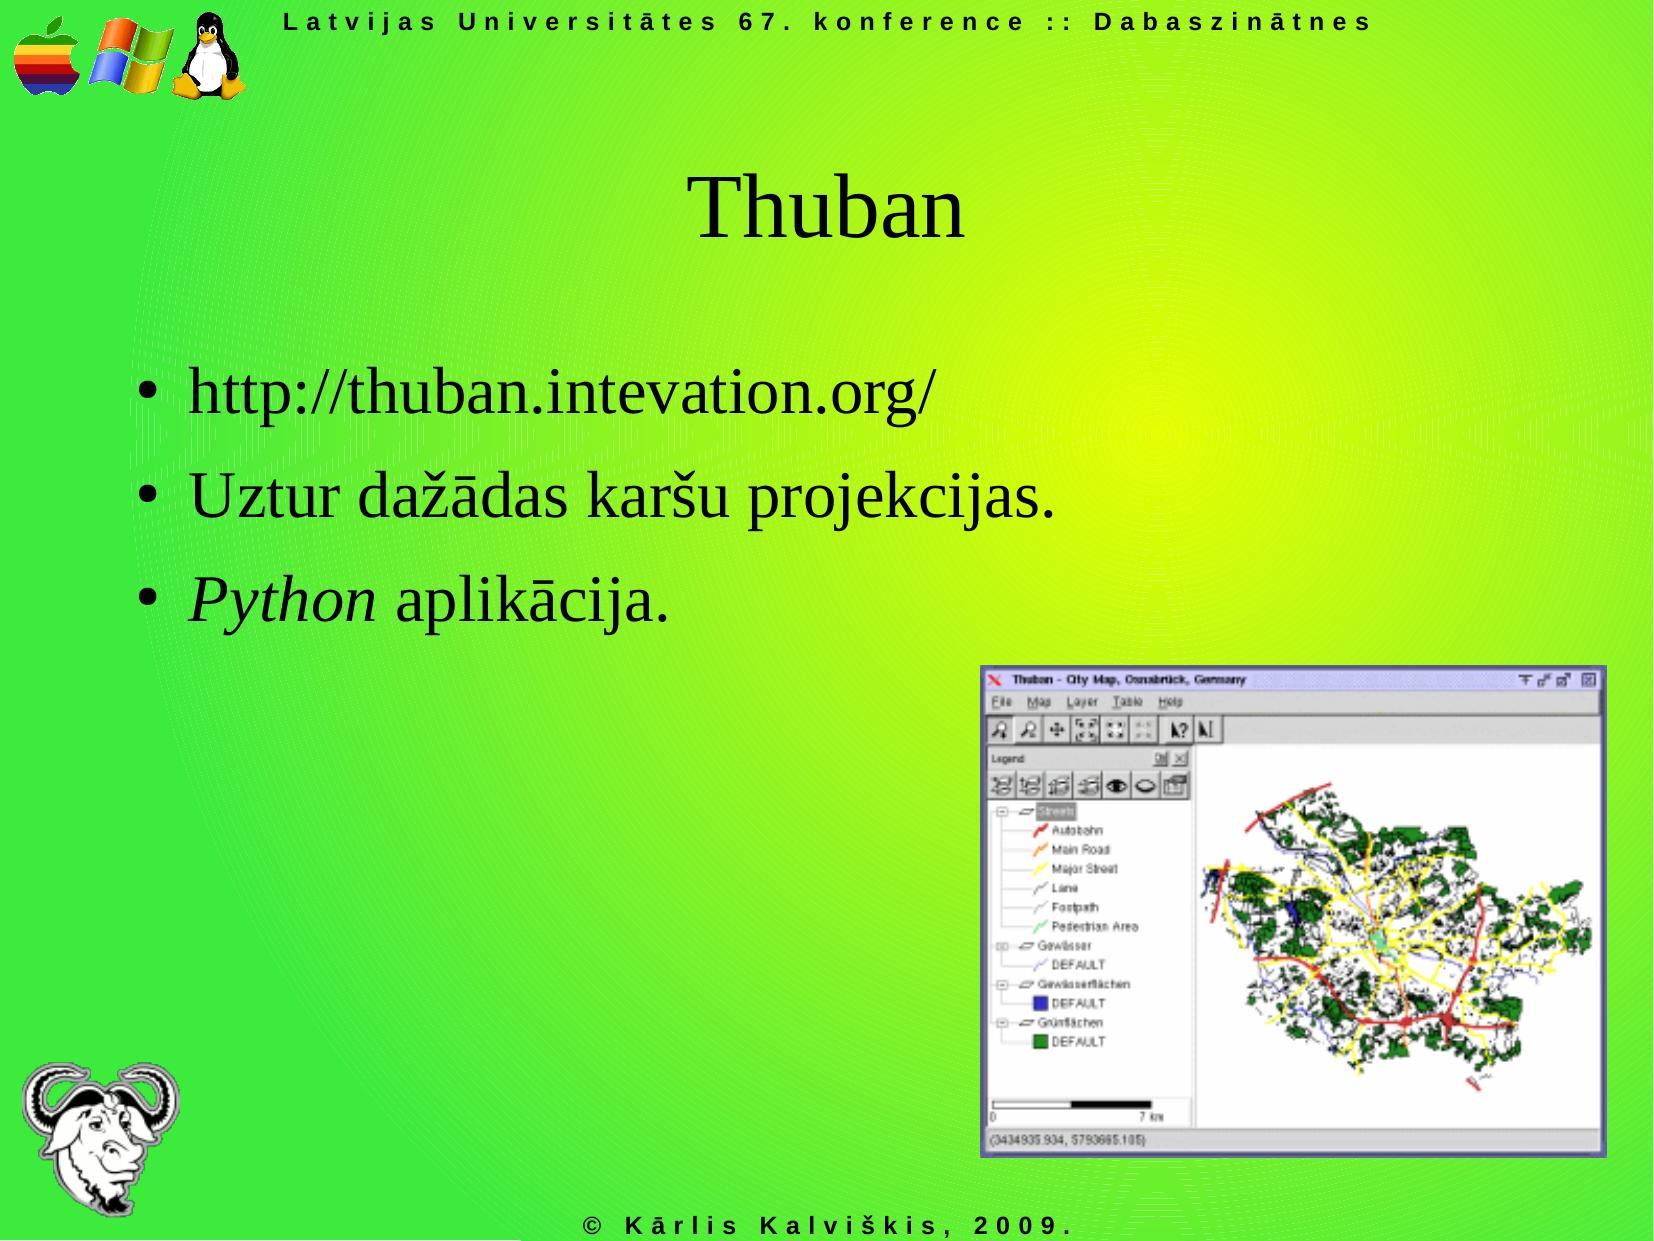

# Thuban
http://thuban.intevation.org/
Uztur dažādas karšu projekcijas.
Python aplikācija.